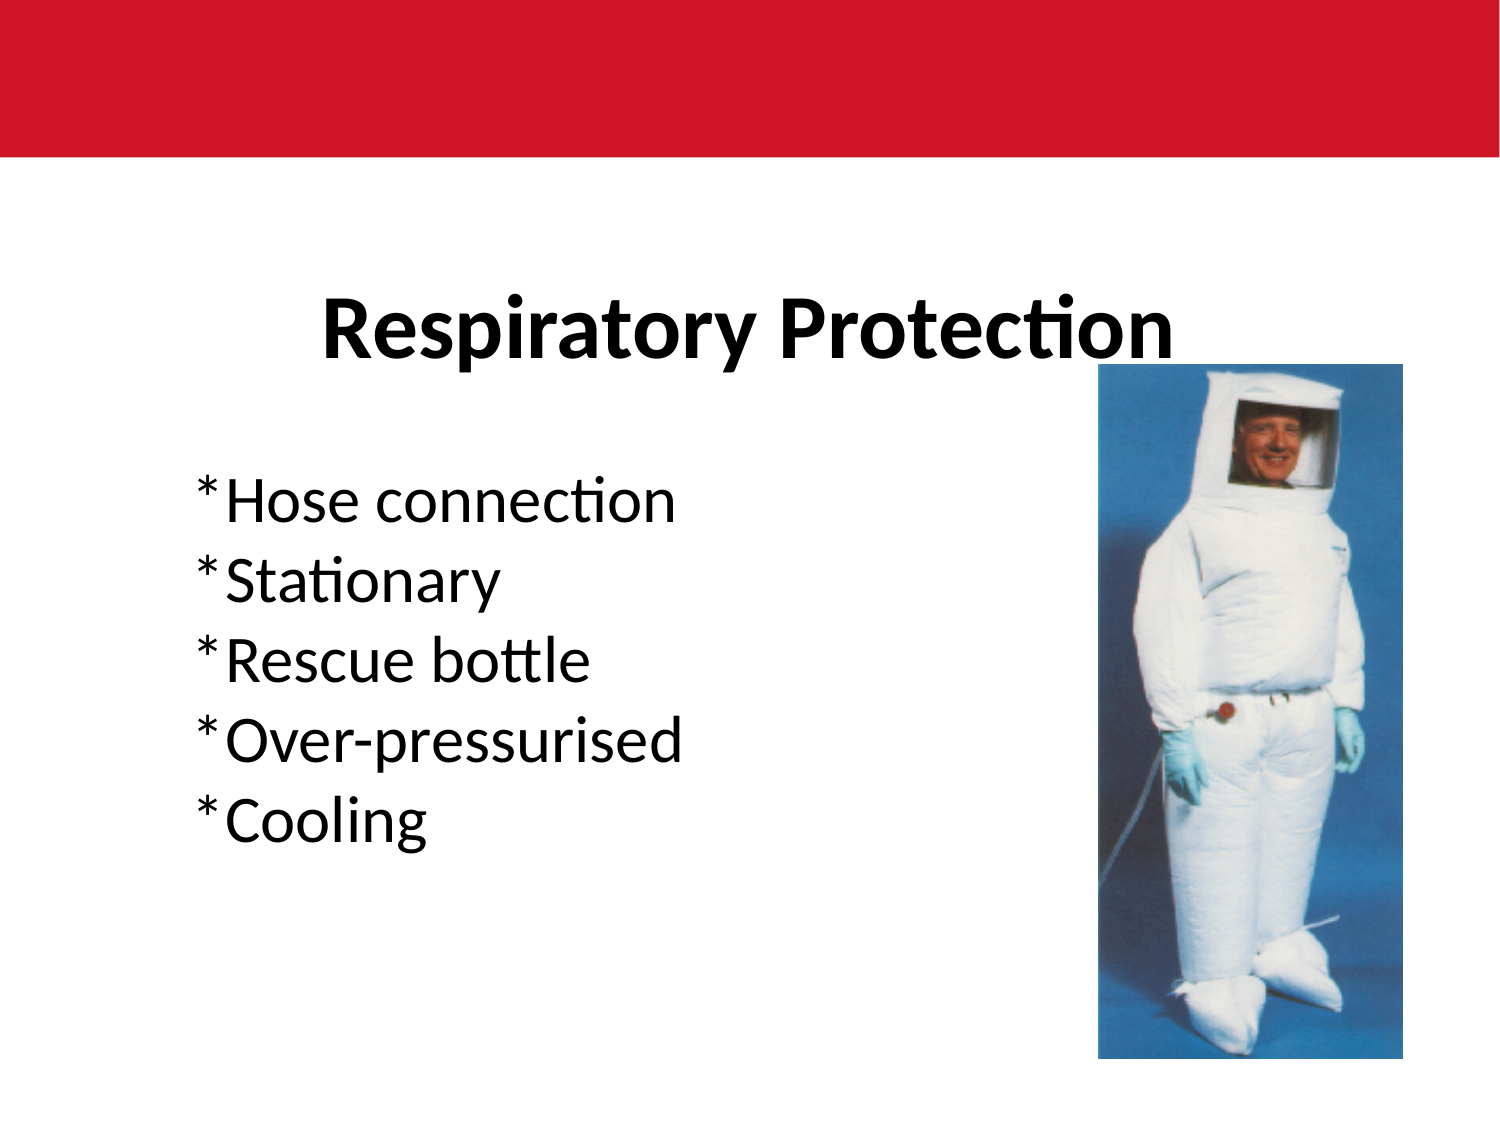

Respiratory Protection
*Hose connection
*Stationary
*Rescue bottle
*Over-pressurised
*Cooling
DATE